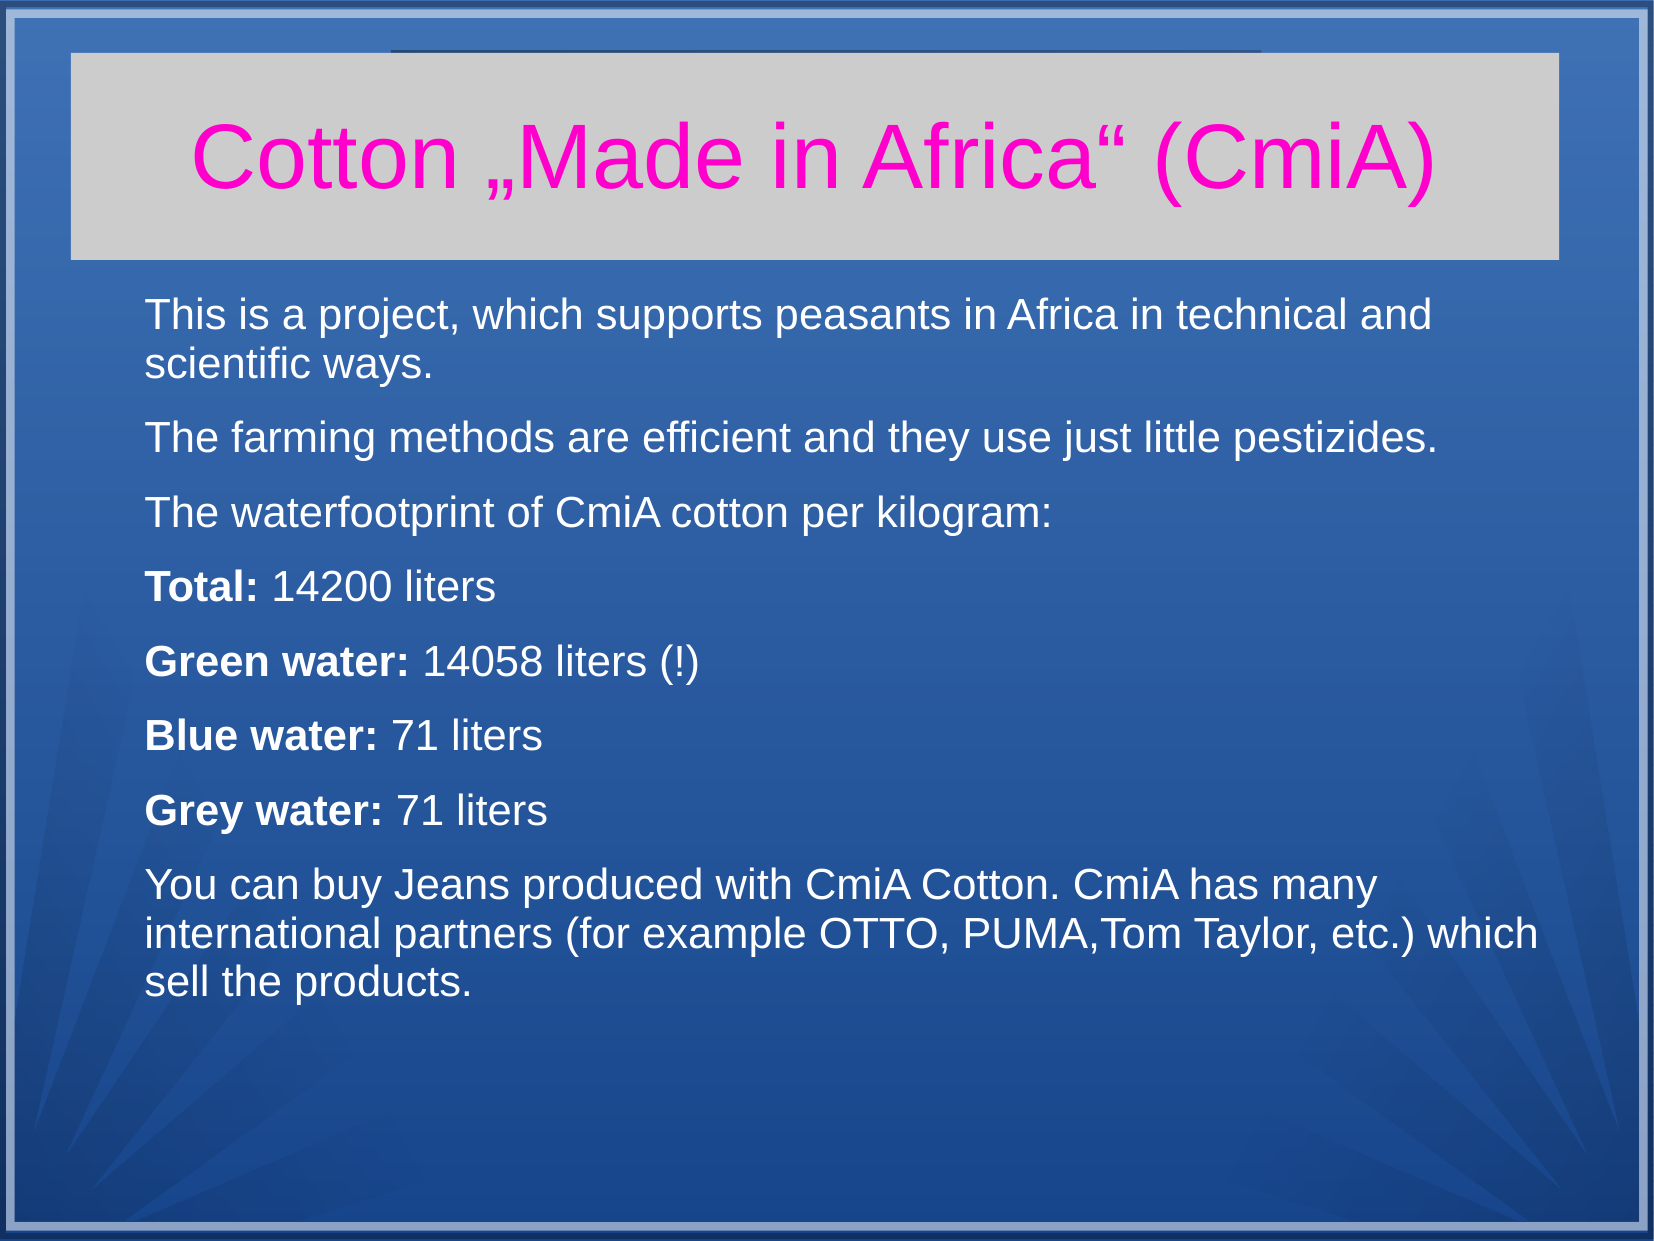

# Cotton „Made in Africa“ (CmiA)
This is a project, which supports peasants in Africa in technical and scientific ways.
The farming methods are efficient and they use just little pestizides.
The waterfootprint of CmiA cotton per kilogram:
Total: 14200 liters
Green water: 14058 liters (!)
Blue water: 71 liters
Grey water: 71 liters
You can buy Jeans produced with CmiA Cotton. CmiA has many international partners (for example OTTO, PUMA,Tom Taylor, etc.) which sell the products.